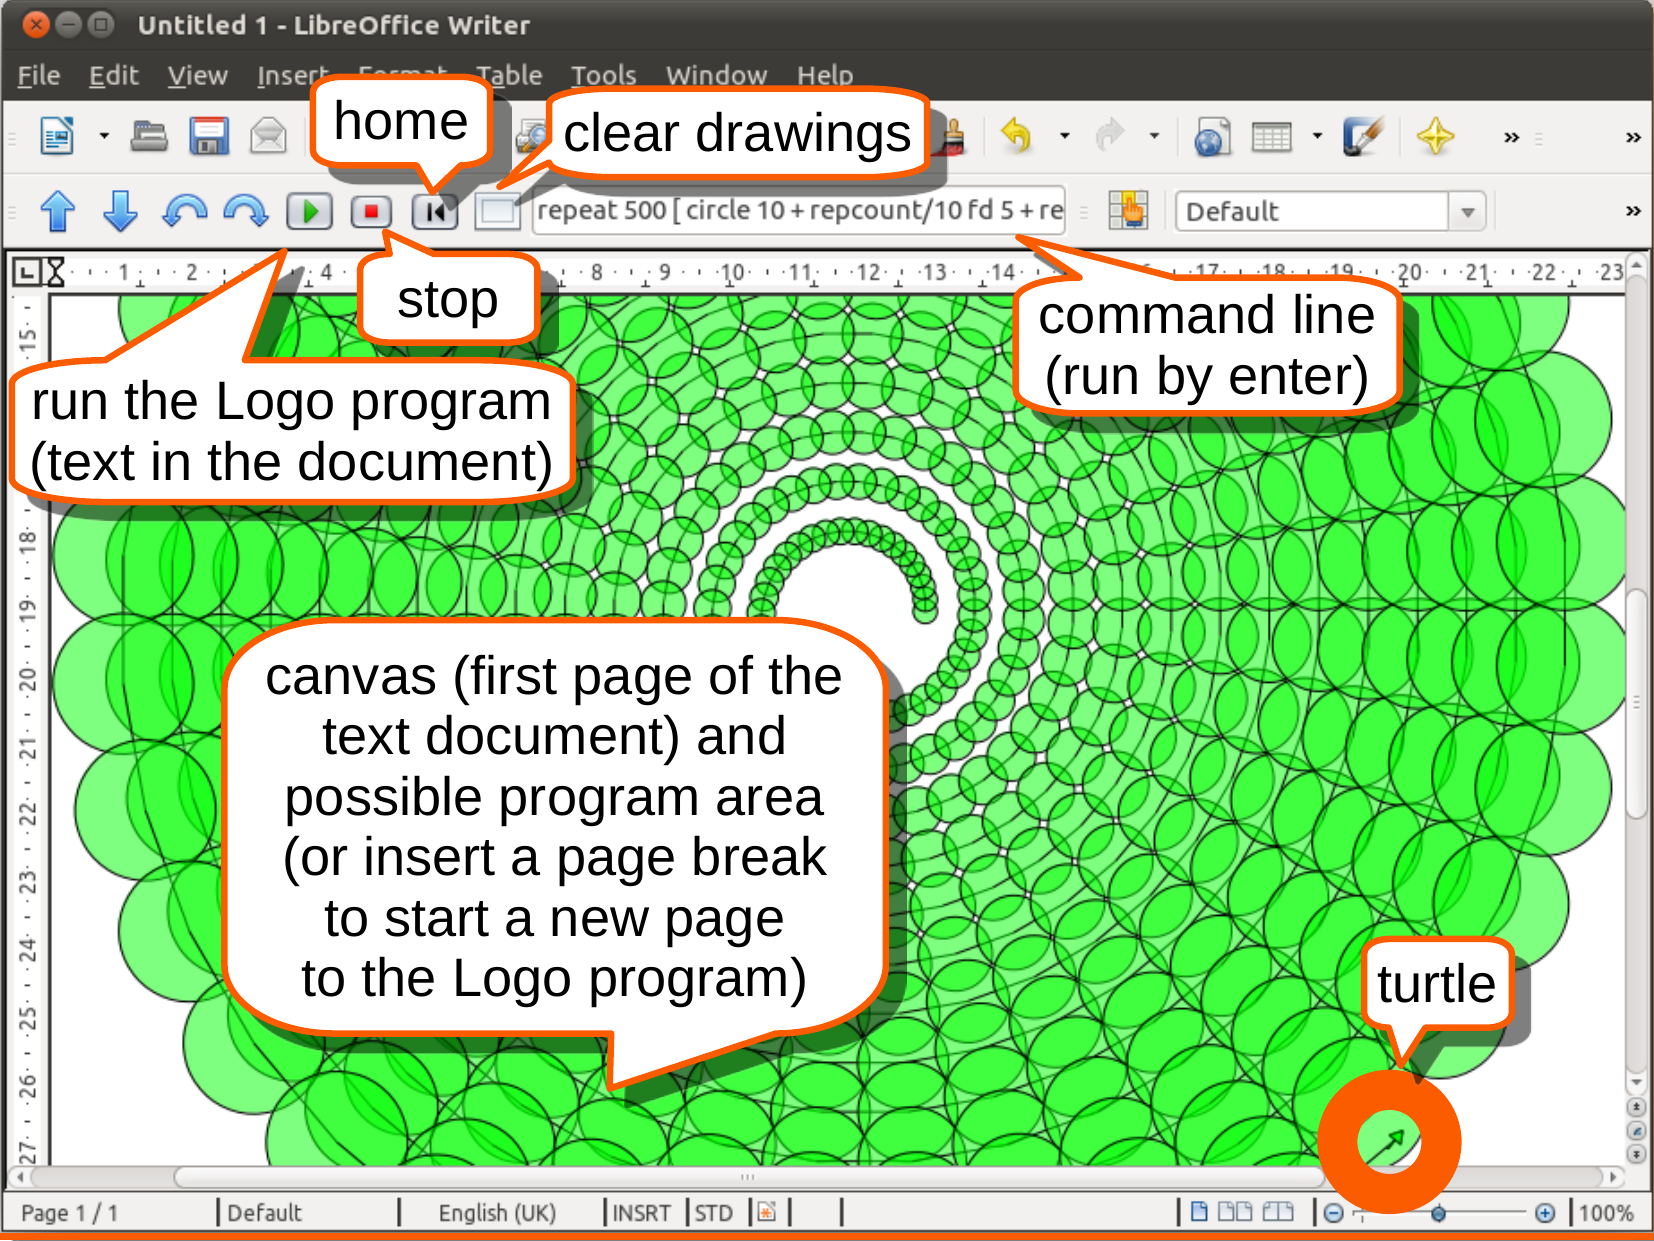

home
clear drawings
stop
command line
(run by enter)
run the Logo program
(text in the document)
canvas (first page of the
text document) and
possible program area
(or insert a page break
to start a new page
to the Logo program)
turtle